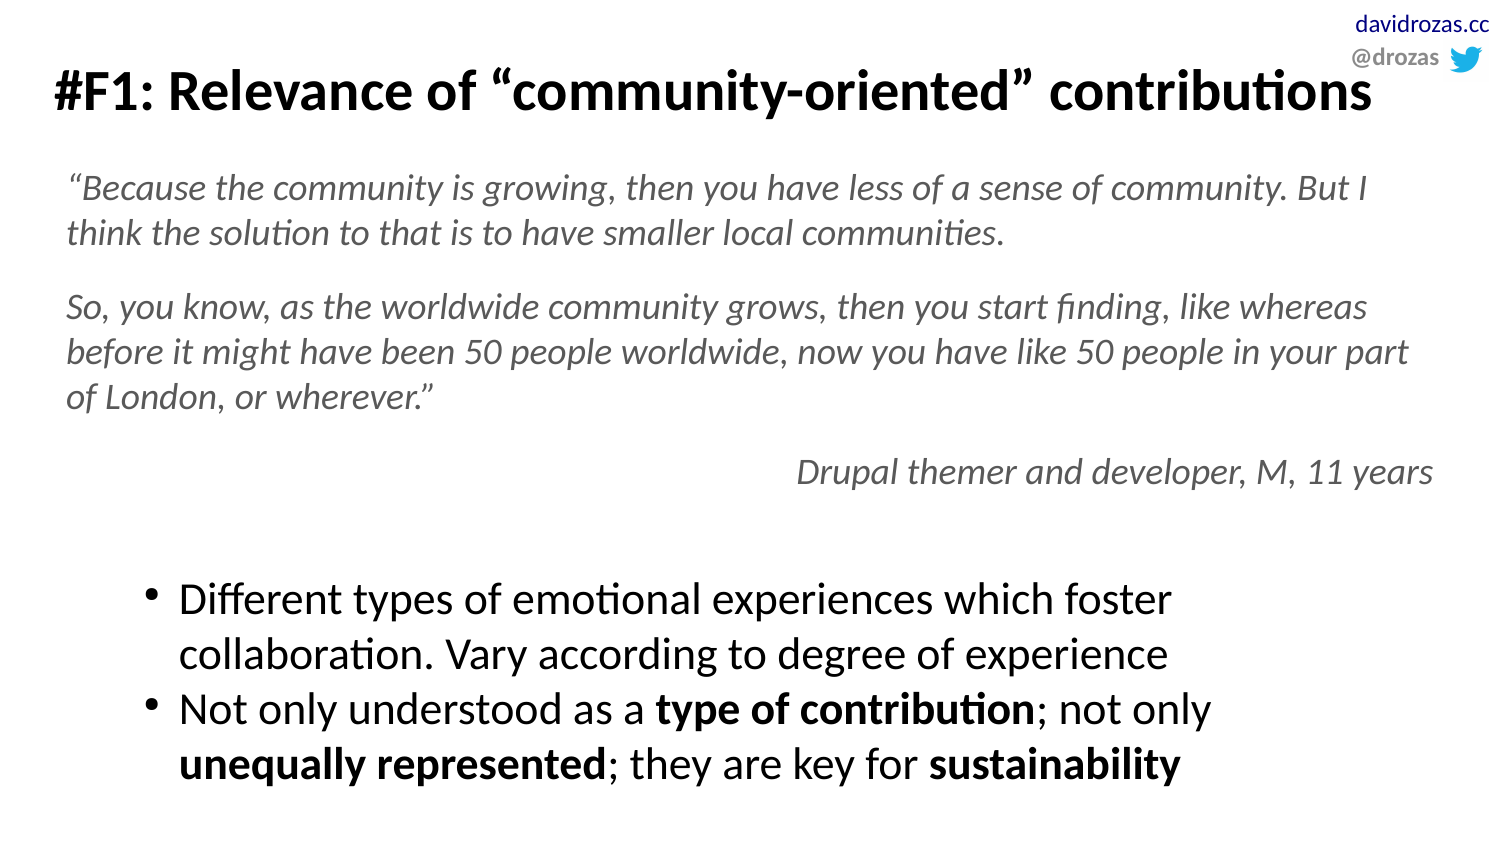

davidrozas.cc
@drozas
# #F1: Relevance of “community-oriented” contributions
“Because the community is growing, then you have less of a sense of community. But I think the solution to that is to have smaller local communities.
So, you know, as the worldwide community grows, then you start finding, like whereas before it might have been 50 people worldwide, now you have like 50 people in your part of London, or wherever.”
Drupal themer and developer, M, 11 years
Different types of emotional experiences which foster collaboration. Vary according to degree of experience
Not only understood as a type of contribution; not only
unequally represented; they are key for sustainability